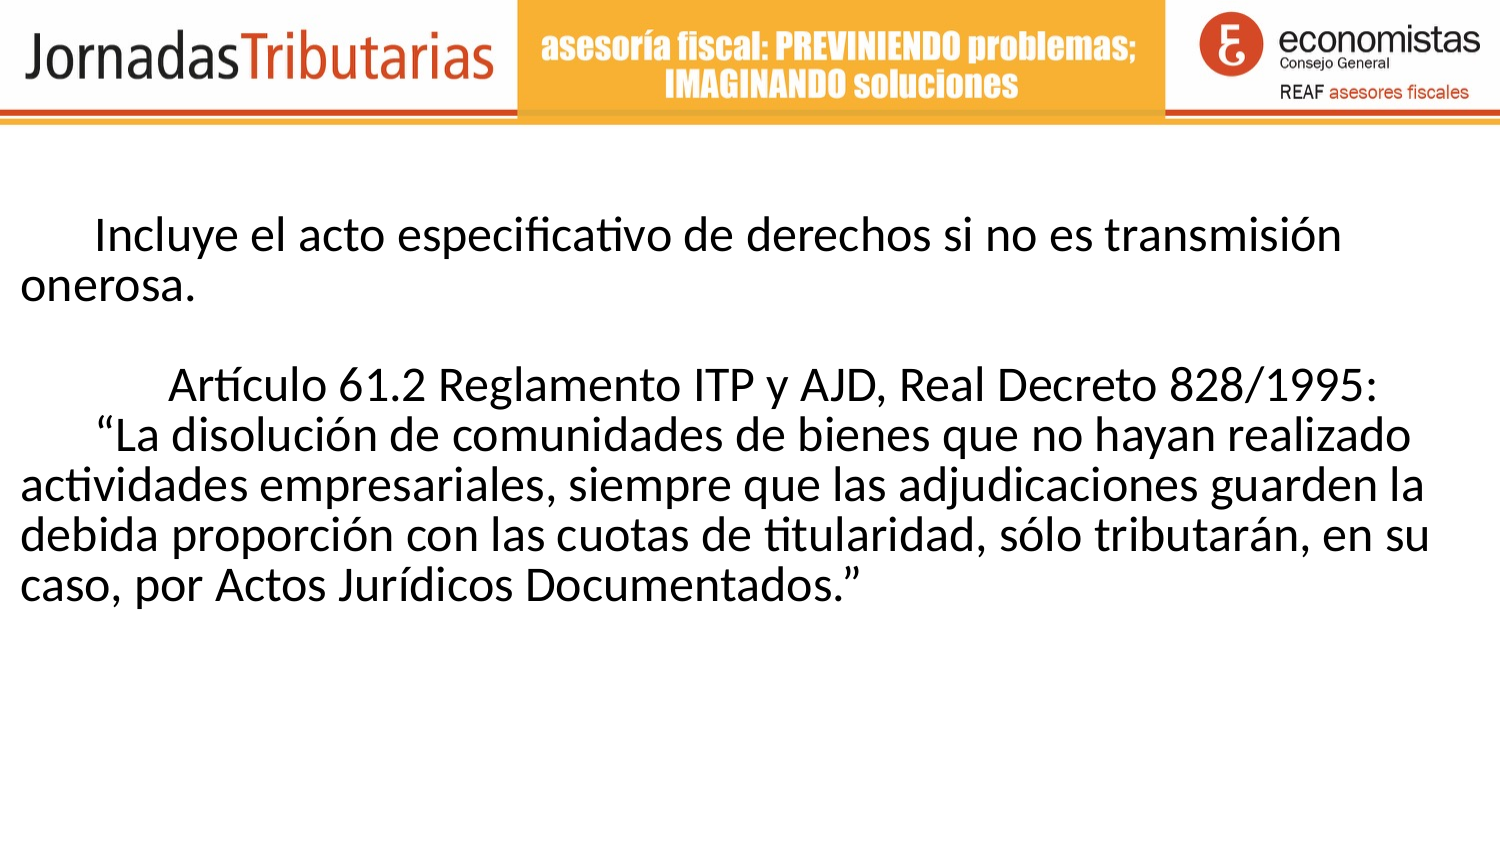

Incluye el acto especificativo de derechos si no es transmisión onerosa.
		Artículo 61.2 Reglamento ITP y AJD, Real Decreto 828/1995:
	“La disolución de comunidades de bienes que no hayan realizado actividades empresariales, siempre que las adjudicaciones guarden la debida proporción con las cuotas de titularidad, sólo tributarán, en su caso, por Actos Jurídicos Documentados.”